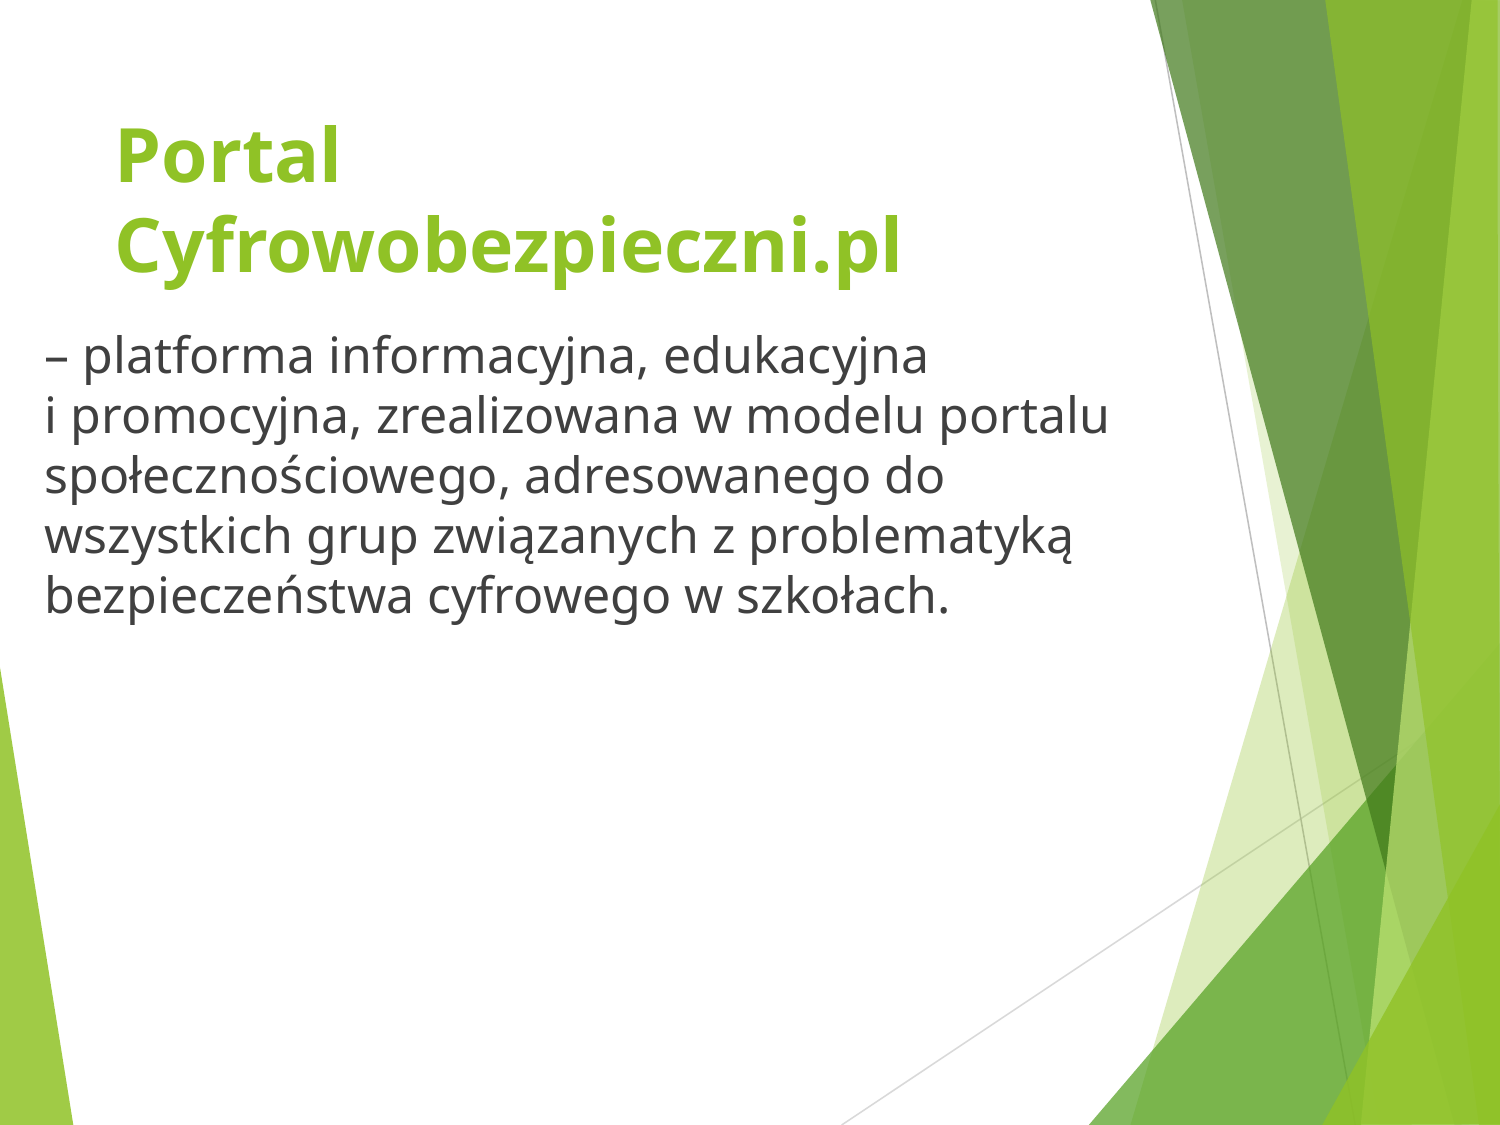

# Portal Cyfrowobezpieczni.pl
– platforma informacyjna, edukacyjna i promocyjna, zrealizowana w modelu portalu społecznościowego, adresowanego do wszystkich grup związanych z problematyką bezpieczeństwa cyfrowego w szkołach.